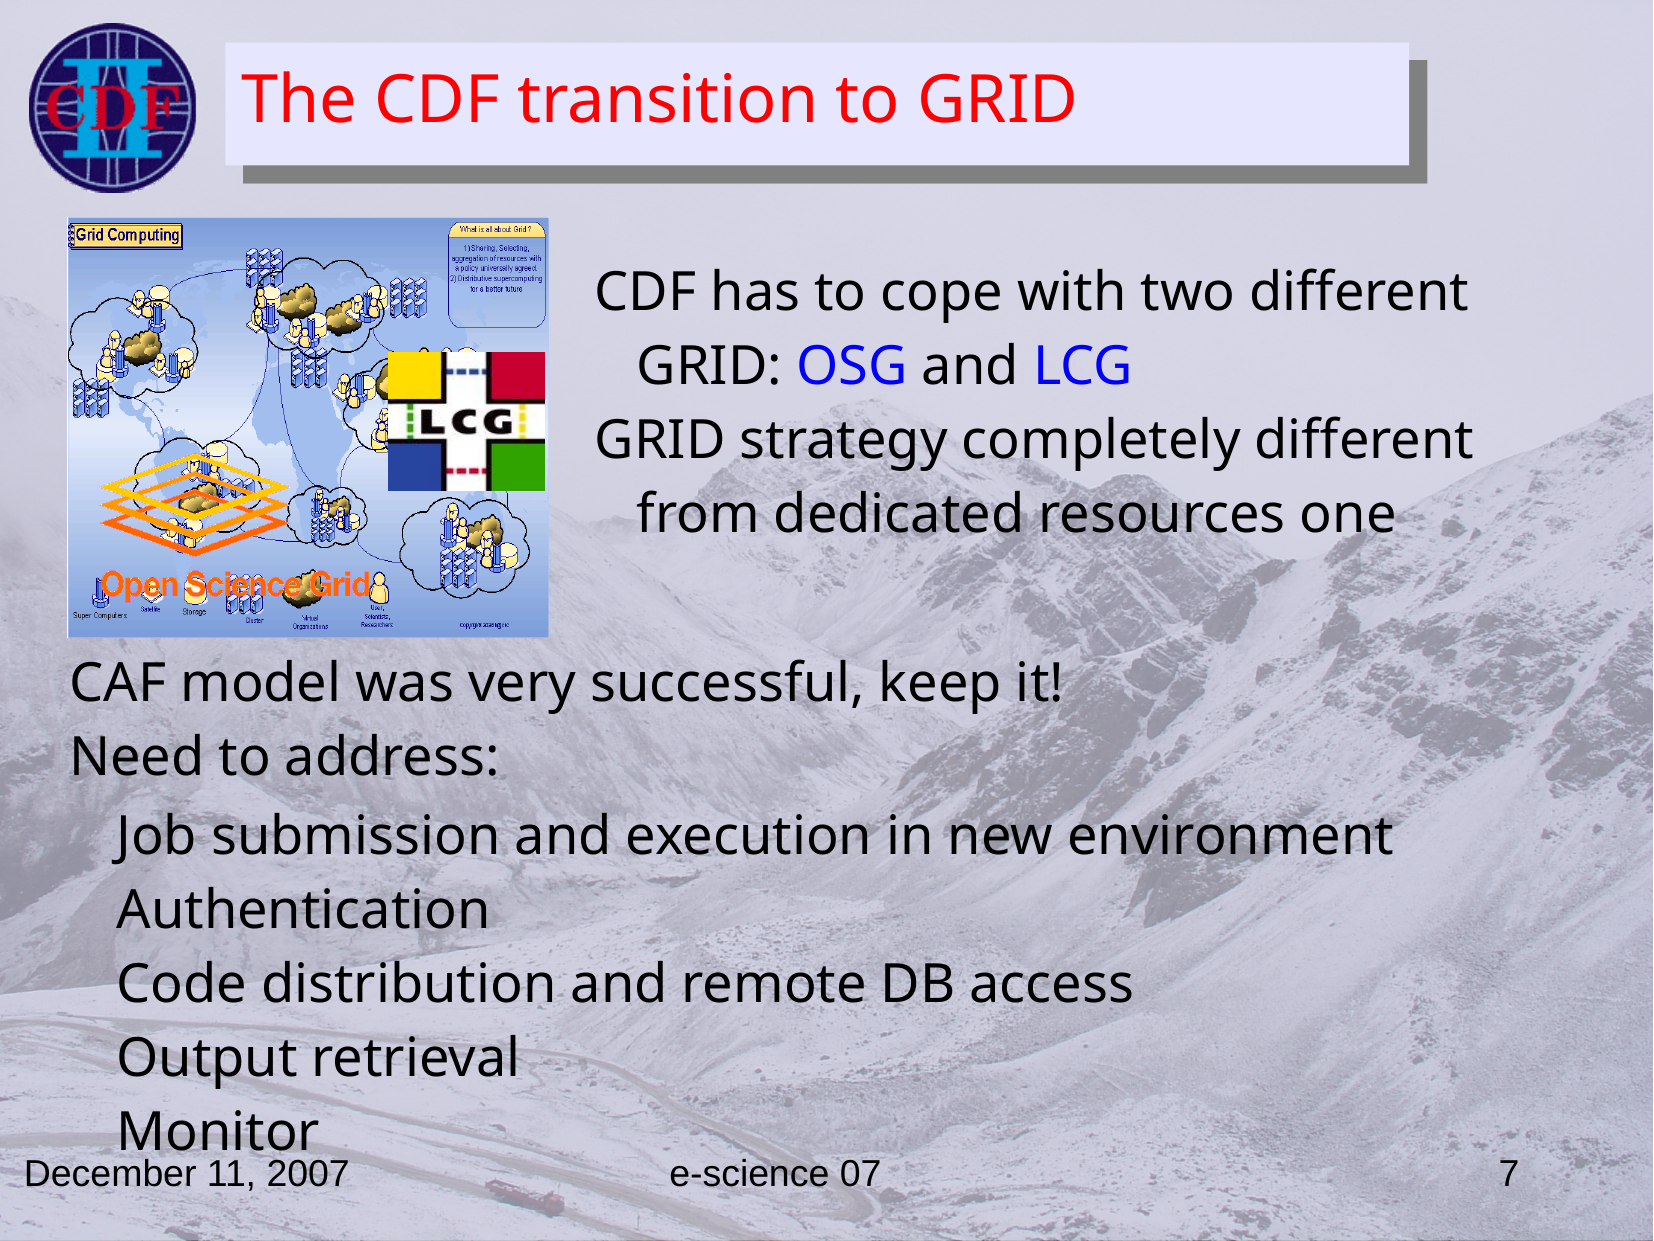

The CDF transition to GRID
# CDF has to cope with two different
 GRID: OSG and LCG
GRID strategy completely different
 from dedicated resources one
CAF model was very successful, keep it!
Need to address:
Job submission and execution in new environment
Authentication
Code distribution and remote DB access
Output retrieval
Monitor
December 11, 2007
7
e-science 07
December 11, 2007